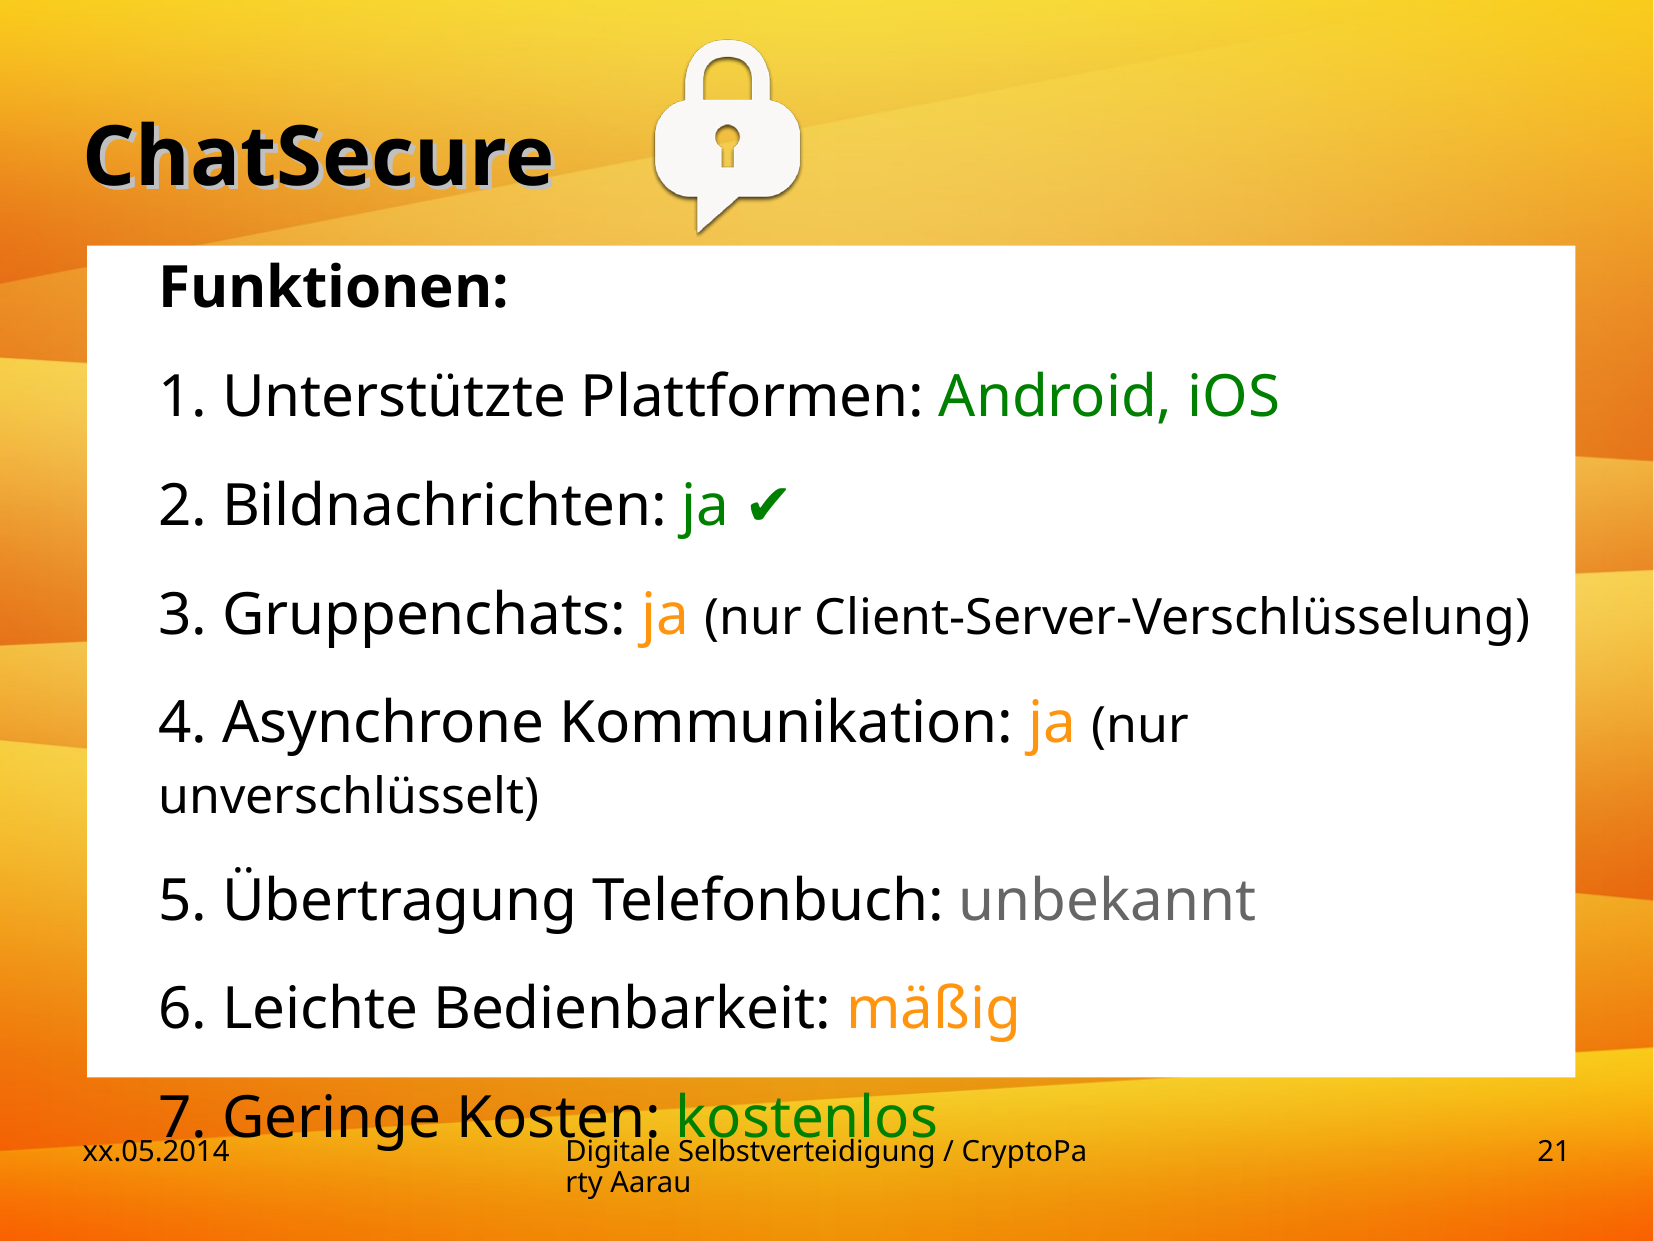

# ChatSecure
Funktionen:
1. Unterstützte Plattformen: Android, iOS
2. Bildnachrichten: ja ✔
3. Gruppenchats: ja (nur Client-Server-Verschlüsselung)
4. Asynchrone Kommunikation: ja (nur unverschlüsselt)
5. Übertragung Telefonbuch: unbekannt
6. Leichte Bedienbarkeit: mäßig
7. Geringe Kosten: kostenlos
xx.05.2014
Digitale Selbstverteidigung / CryptoParty Aarau
21